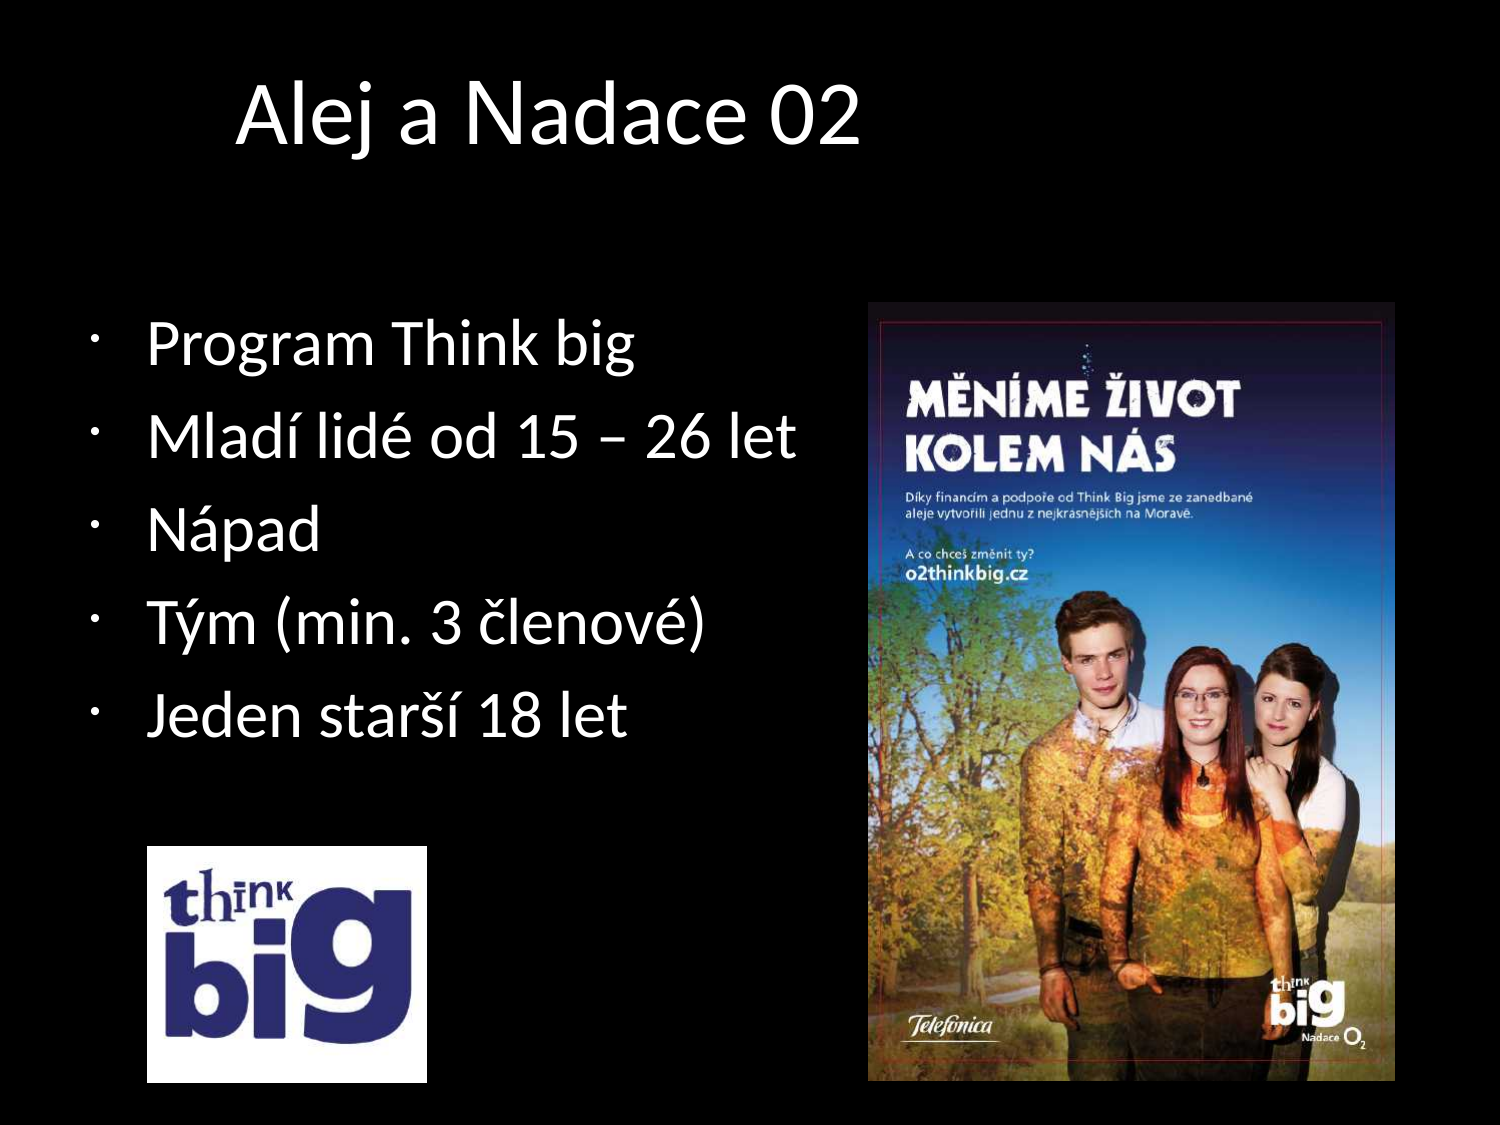

# Alej a Nadace 02
Program Think big
Mladí lidé od 15 – 26 let
Nápad
Tým (min. 3 členové)
Jeden starší 18 let